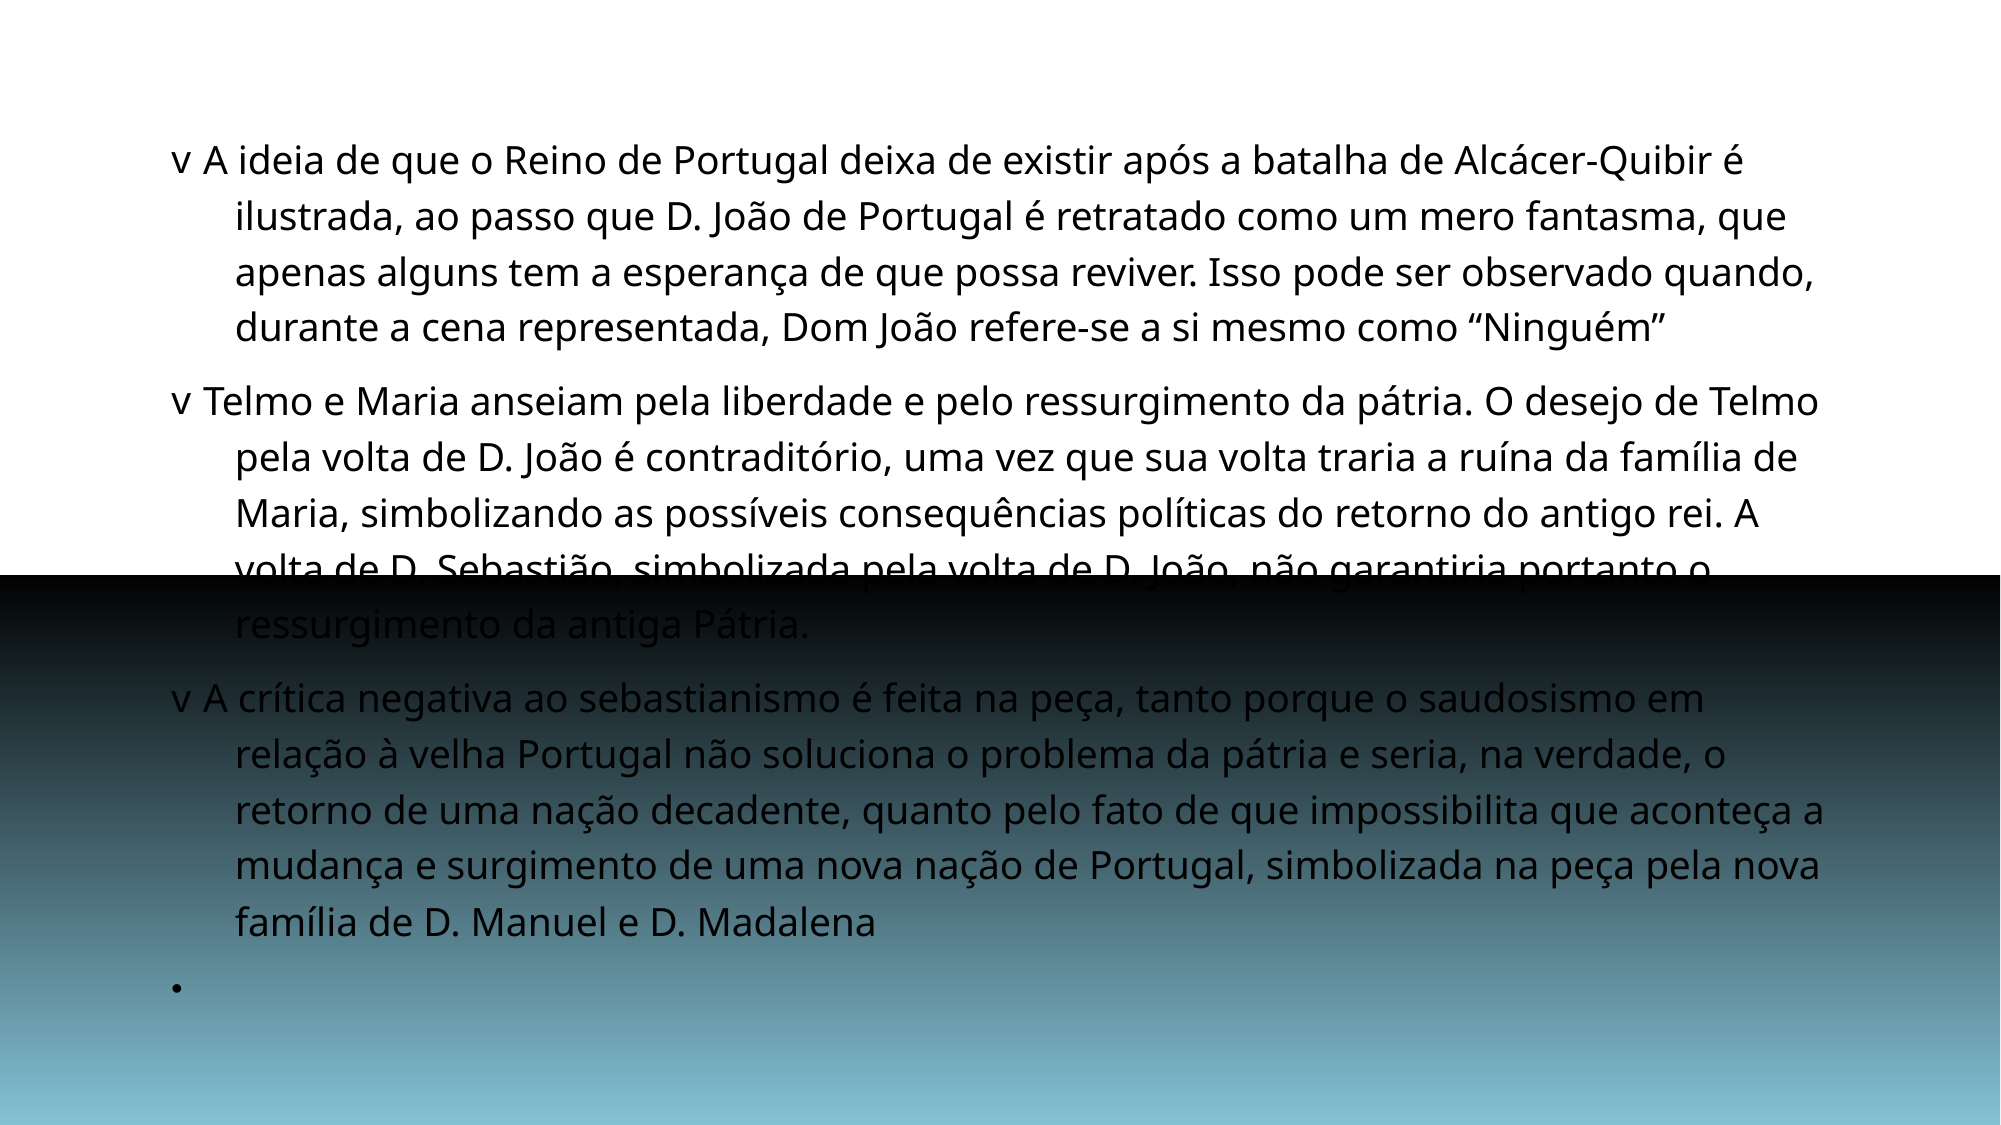

# A ideia de que o Reino de Portugal deixa de existir após a batalha de Alcácer-Quibir é ilustrada, ao passo que D. João de Portugal é retratado como um mero fantasma, que apenas alguns tem a esperança de que possa reviver. Isso pode ser observado quando, durante a cena representada, Dom João refere-se a si mesmo como “Ninguém”
Telmo e Maria anseiam pela liberdade e pelo ressurgimento da pátria. O desejo de Telmo pela volta de D. João é contraditório, uma vez que sua volta traria a ruína da família de Maria, simbolizando as possíveis consequências políticas do retorno do antigo rei. A volta de D. Sebastião, simbolizada pela volta de D. João, não garantiria portanto o ressurgimento da antiga Pátria.
A crítica negativa ao sebastianismo é feita na peça, tanto porque o saudosismo em relação à velha Portugal não soluciona o problema da pátria e seria, na verdade, o retorno de uma nação decadente, quanto pelo fato de que impossibilita que aconteça a mudança e surgimento de uma nova nação de Portugal, simbolizada na peça pela nova família de D. Manuel e D. Madalena